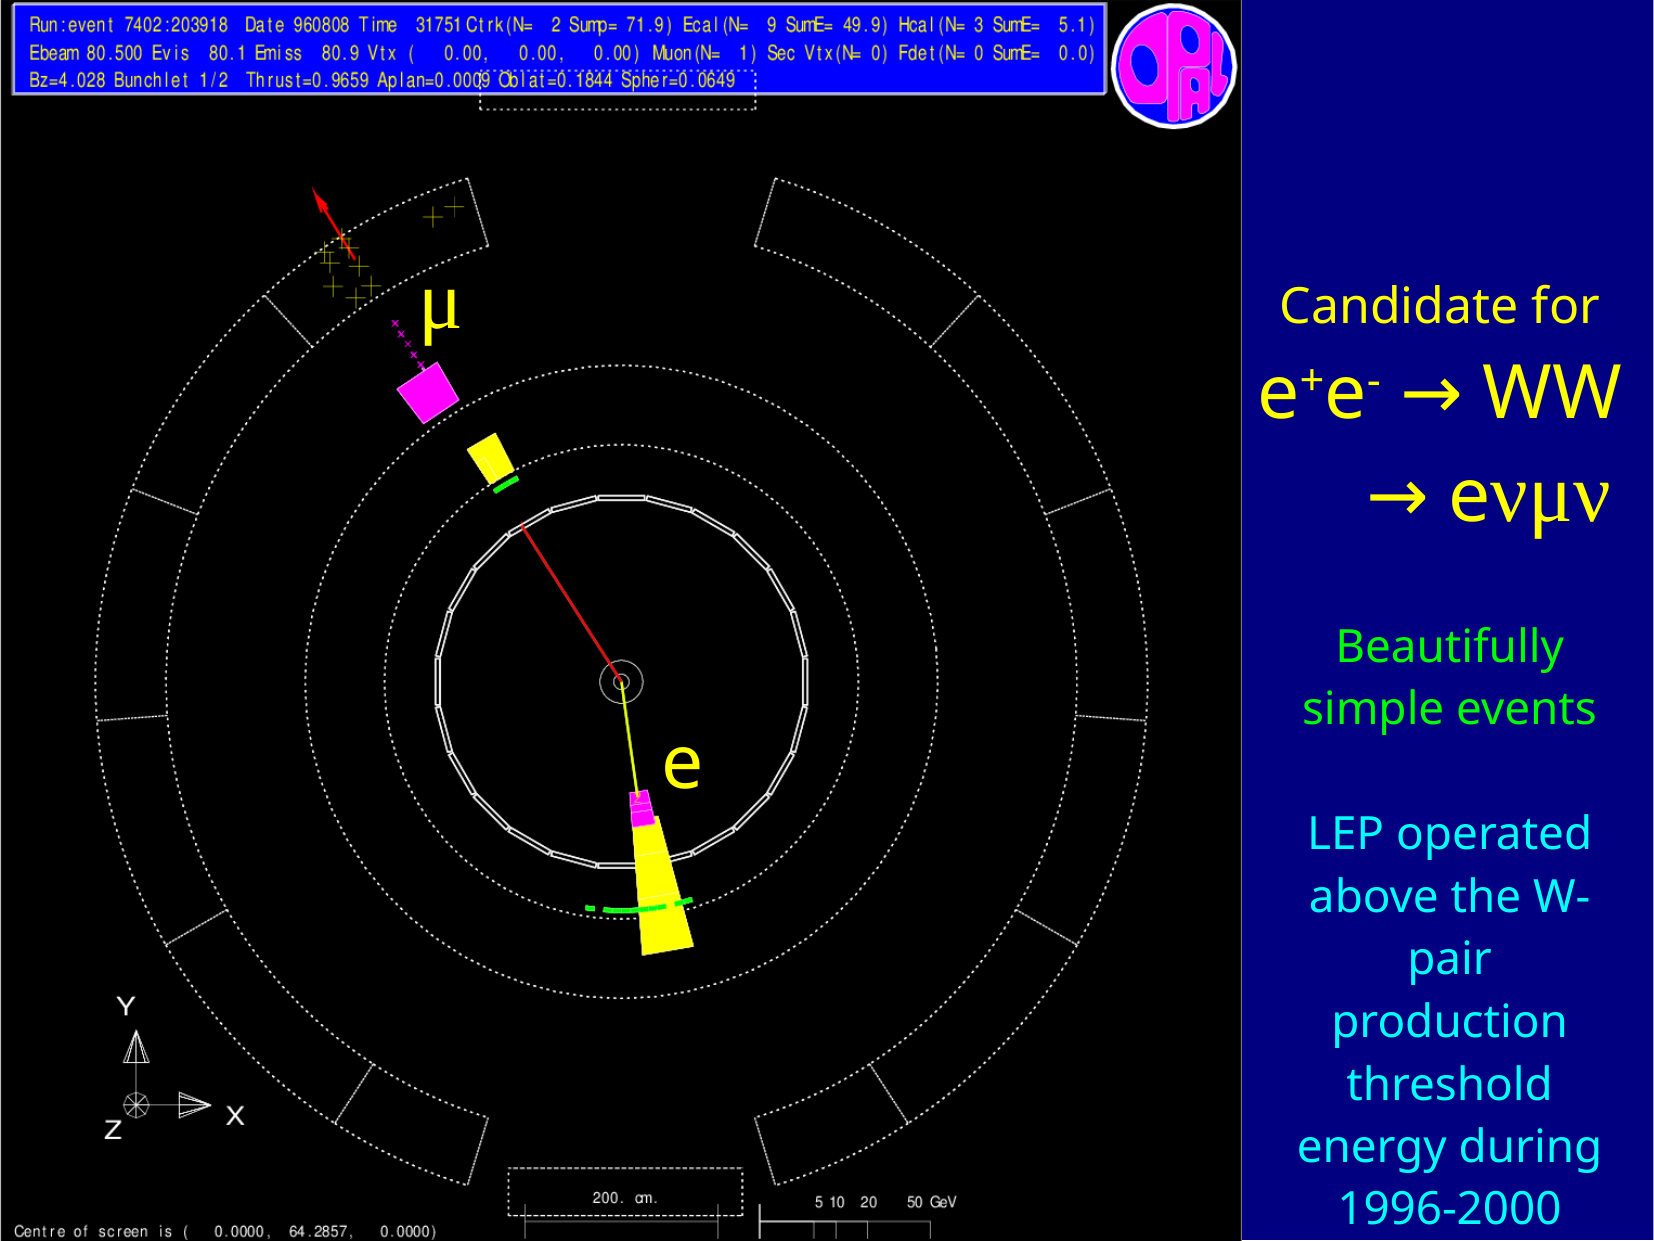

μ
Candidate for
e+e- → WW
 → eνμν
Beautifully simple events
LEP operated above the W-pair production threshold energy during 1996-2000
e